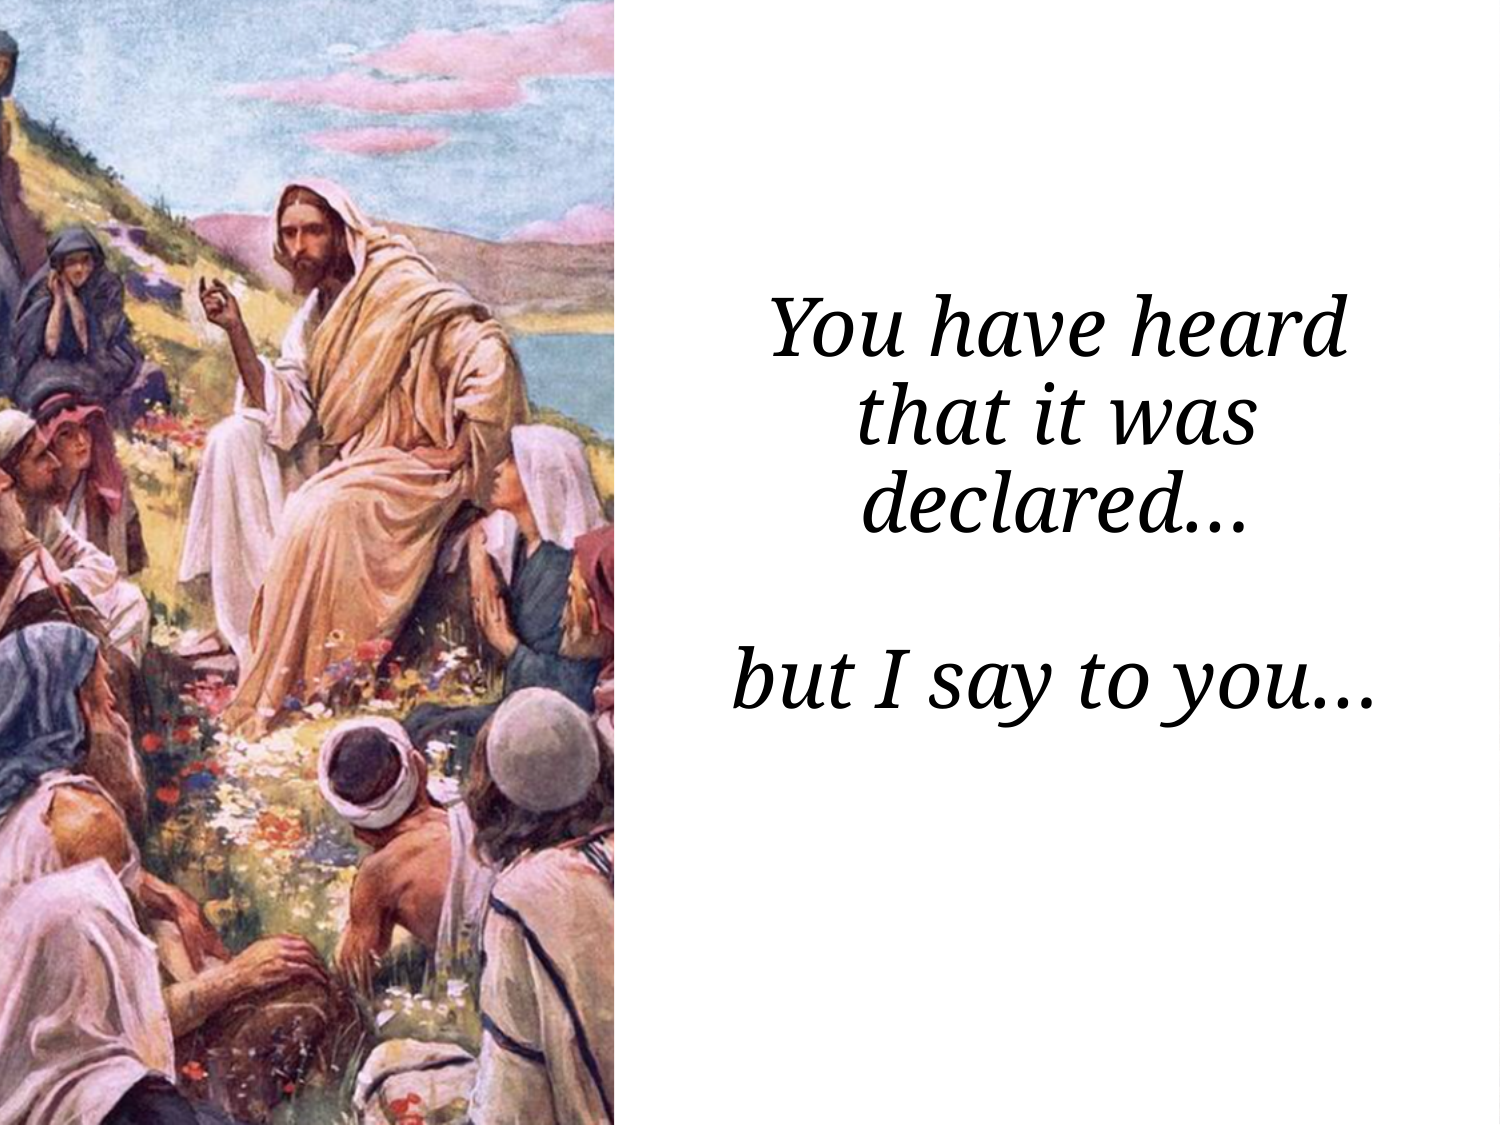

# You have heard that it was declared… but I say to you…